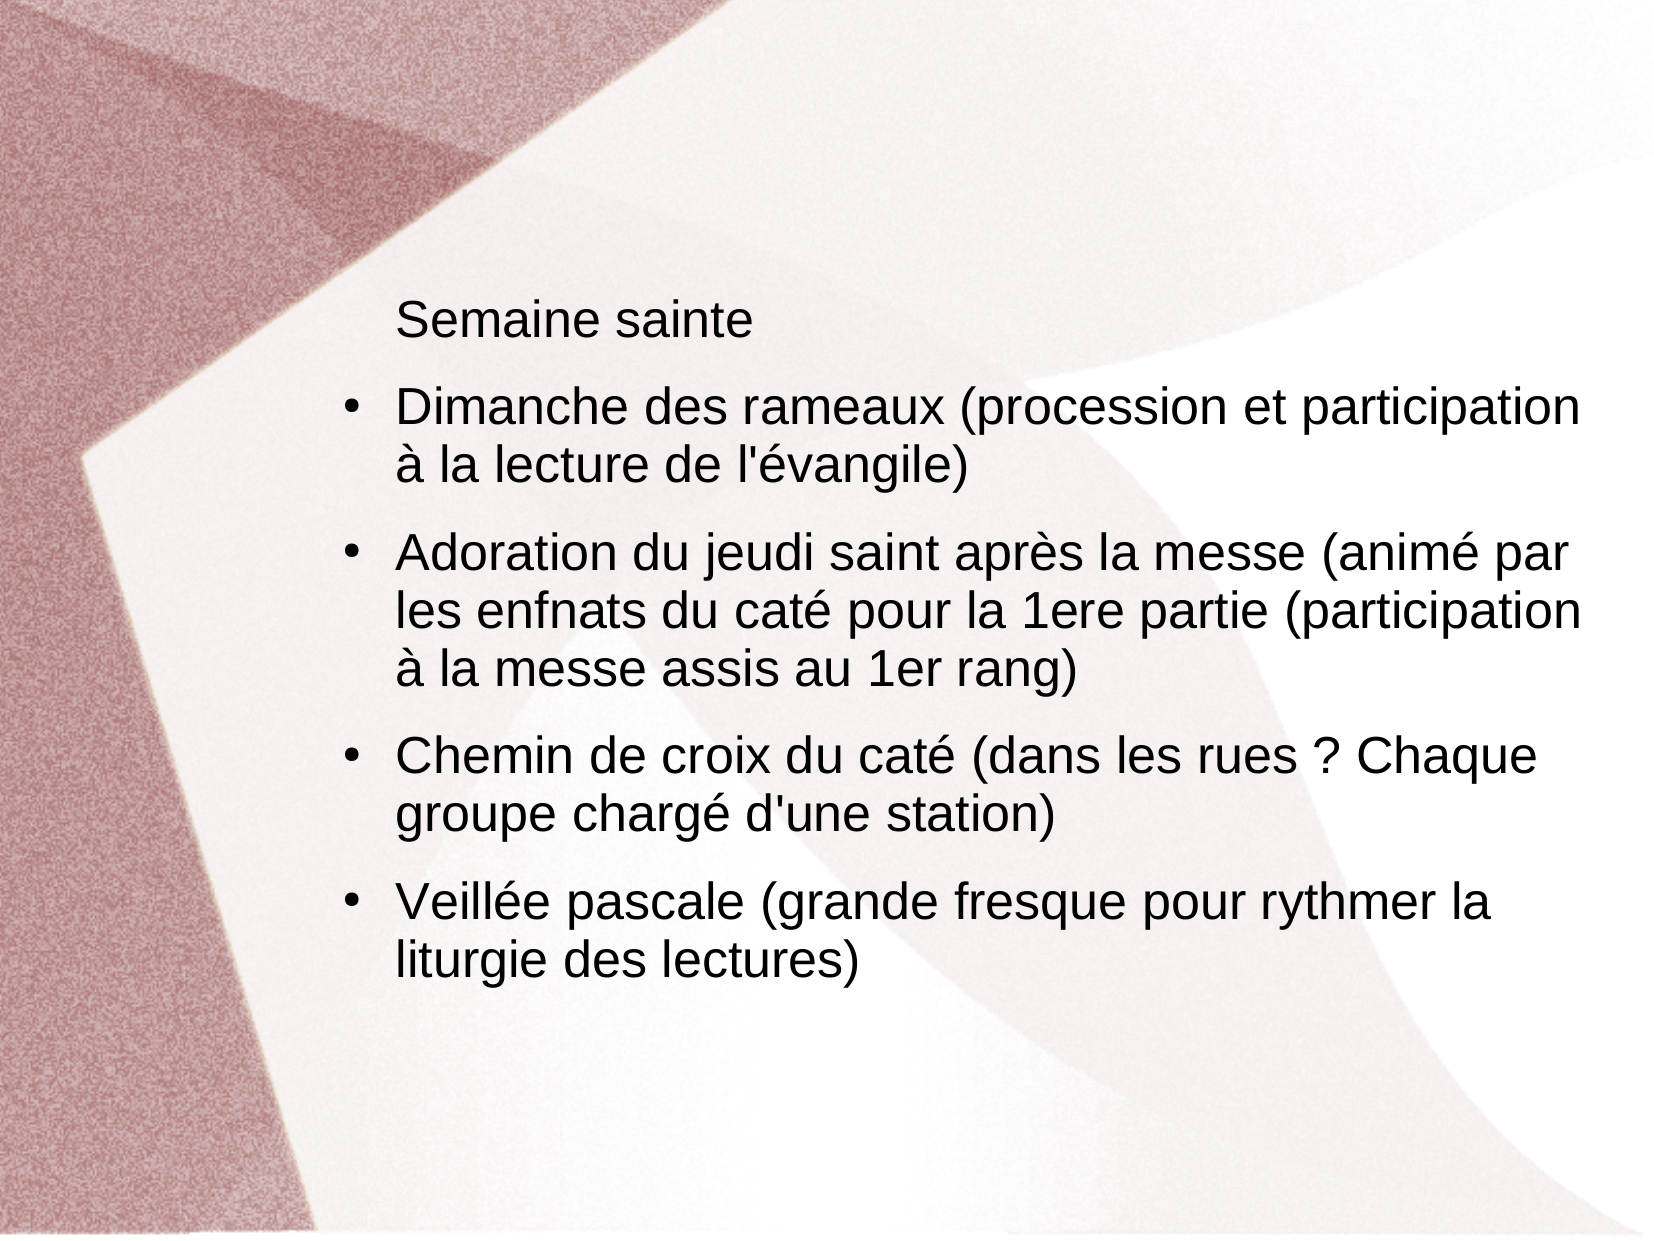

#
Semaine sainte
Dimanche des rameaux (procession et participation à la lecture de l'évangile)
Adoration du jeudi saint après la messe (animé par les enfnats du caté pour la 1ere partie (participation à la messe assis au 1er rang)
Chemin de croix du caté (dans les rues ? Chaque groupe chargé d'une station)
Veillée pascale (grande fresque pour rythmer la liturgie des lectures)